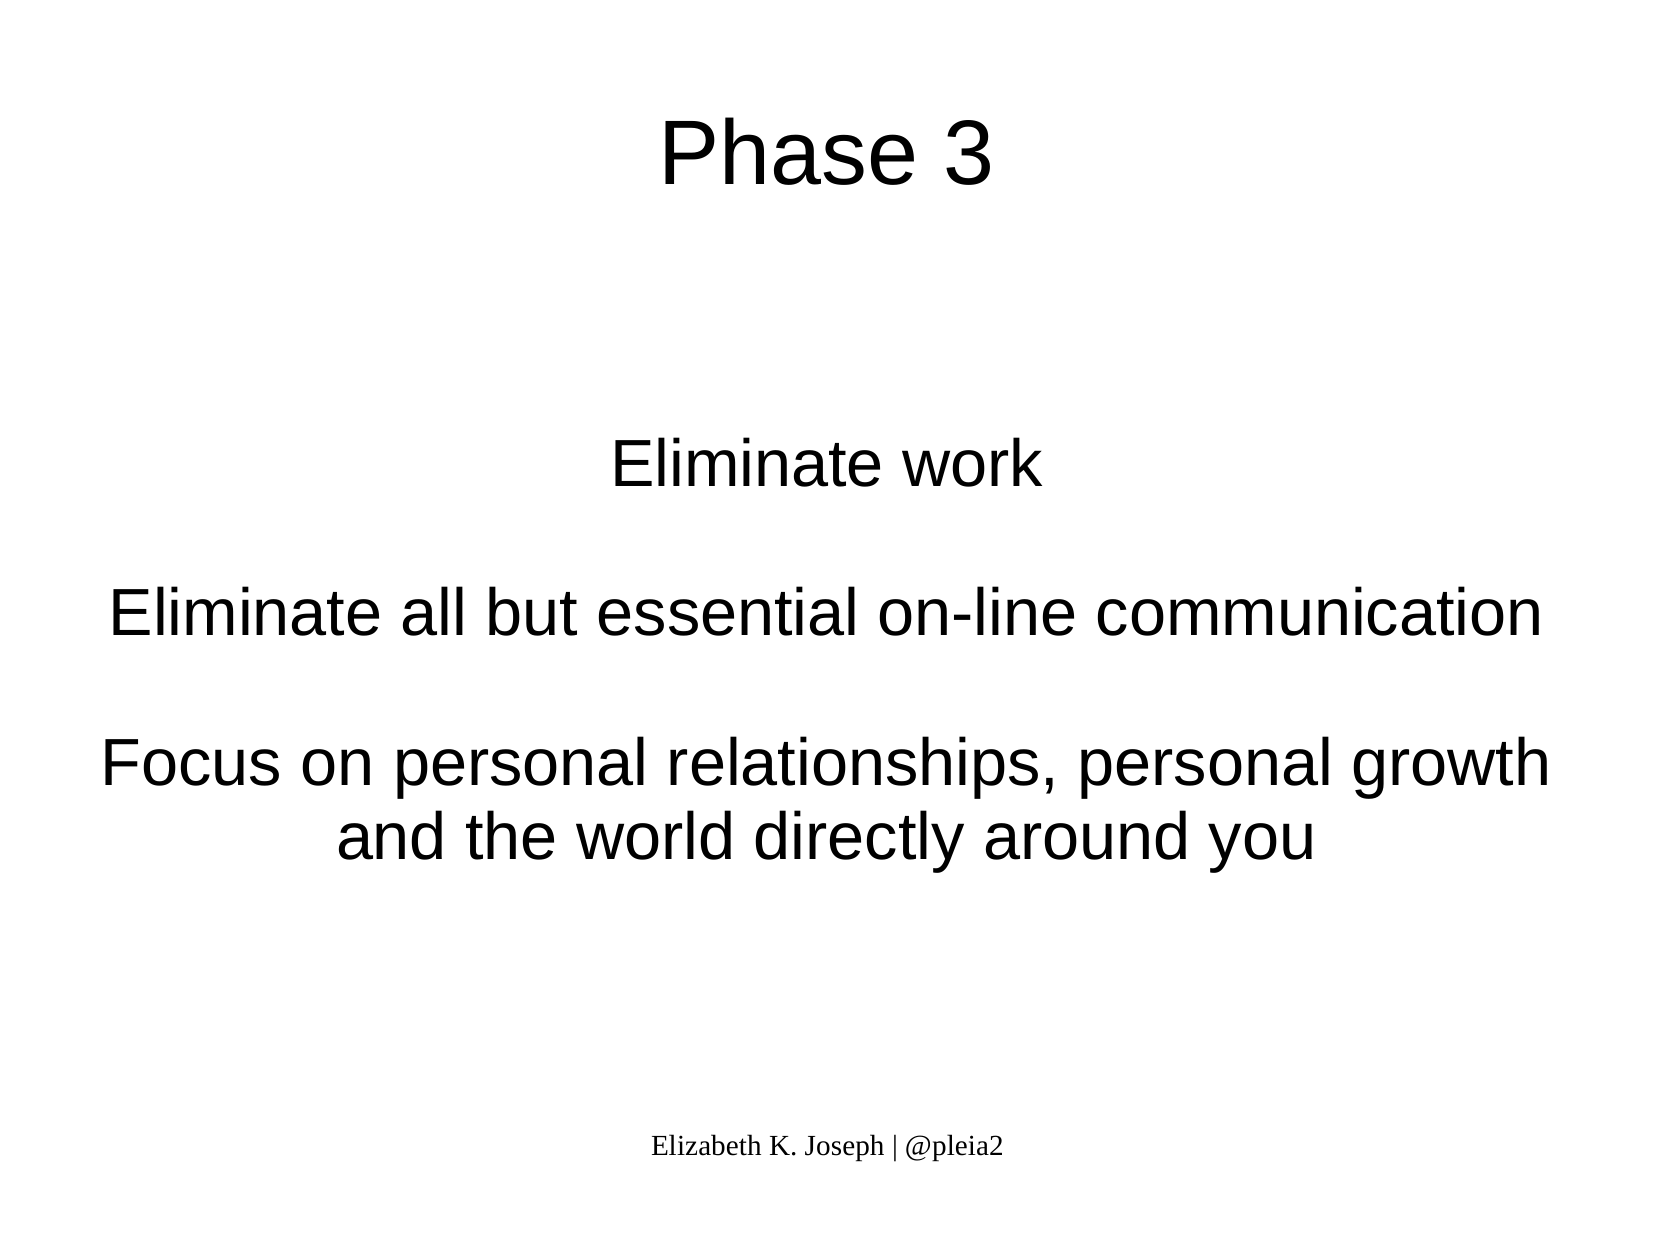

# Phase 3
Eliminate work
Eliminate all but essential on-line communication
Focus on personal relationships, personal growth and the world directly around you
Elizabeth K. Joseph | @pleia2